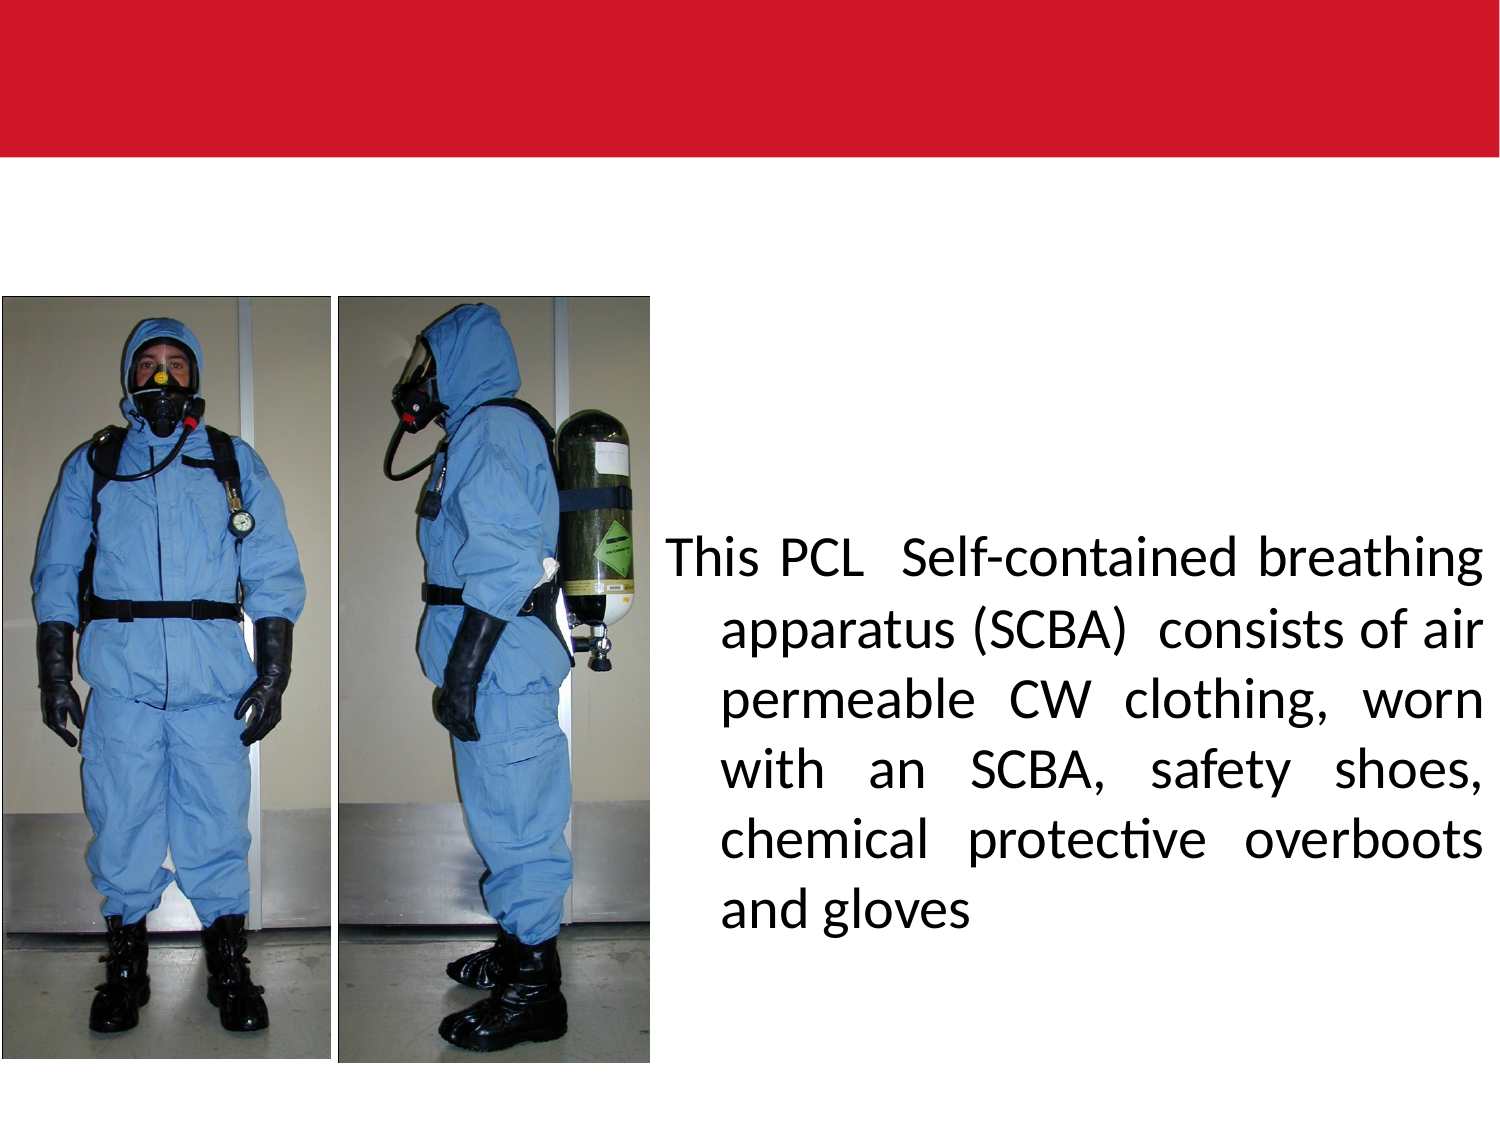

This PCL Self-contained breathing apparatus (SCBA) consists of air permeable CW clothing, worn with an SCBA, safety shoes, chemical protective overboots and gloves
DATE